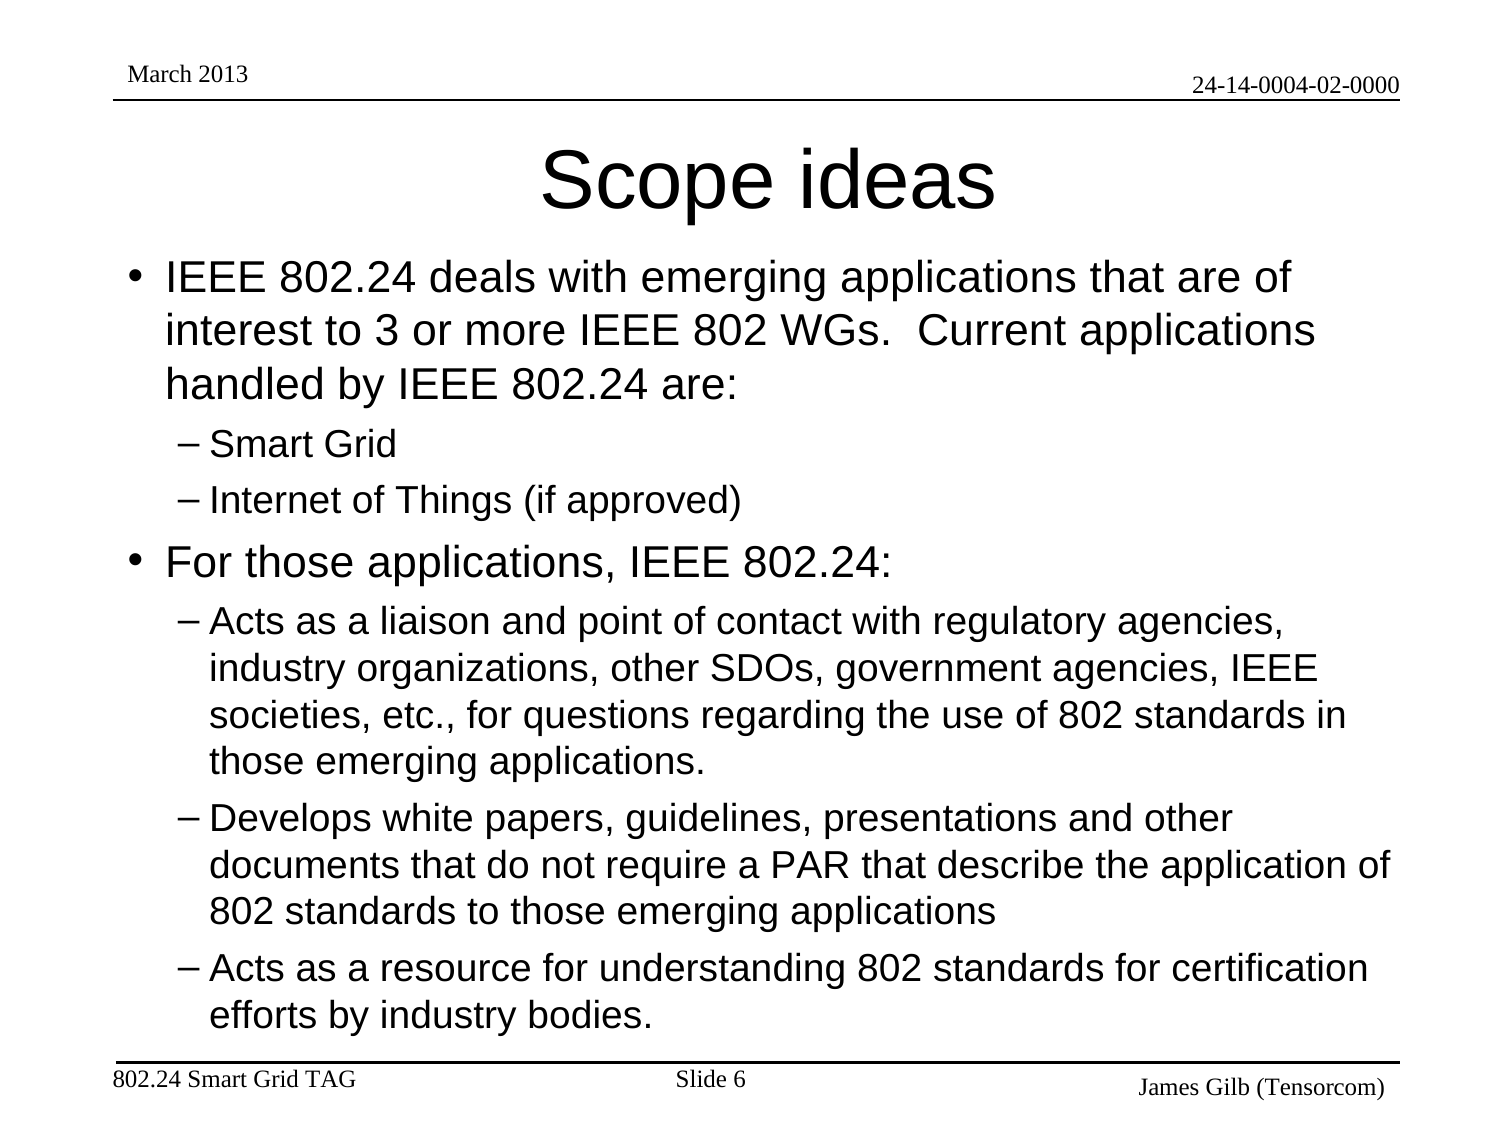

# Scope ideas
IEEE 802.24 deals with emerging applications that are of interest to 3 or more IEEE 802 WGs. Current applications handled by IEEE 802.24 are:
Smart Grid
Internet of Things (if approved)
For those applications, IEEE 802.24:
Acts as a liaison and point of contact with regulatory agencies, industry organizations, other SDOs, government agencies, IEEE societies, etc., for questions regarding the use of 802 standards in those emerging applications.
Develops white papers, guidelines, presentations and other documents that do not require a PAR that describe the application of 802 standards to those emerging applications
Acts as a resource for understanding 802 standards for certification efforts by industry bodies.
6